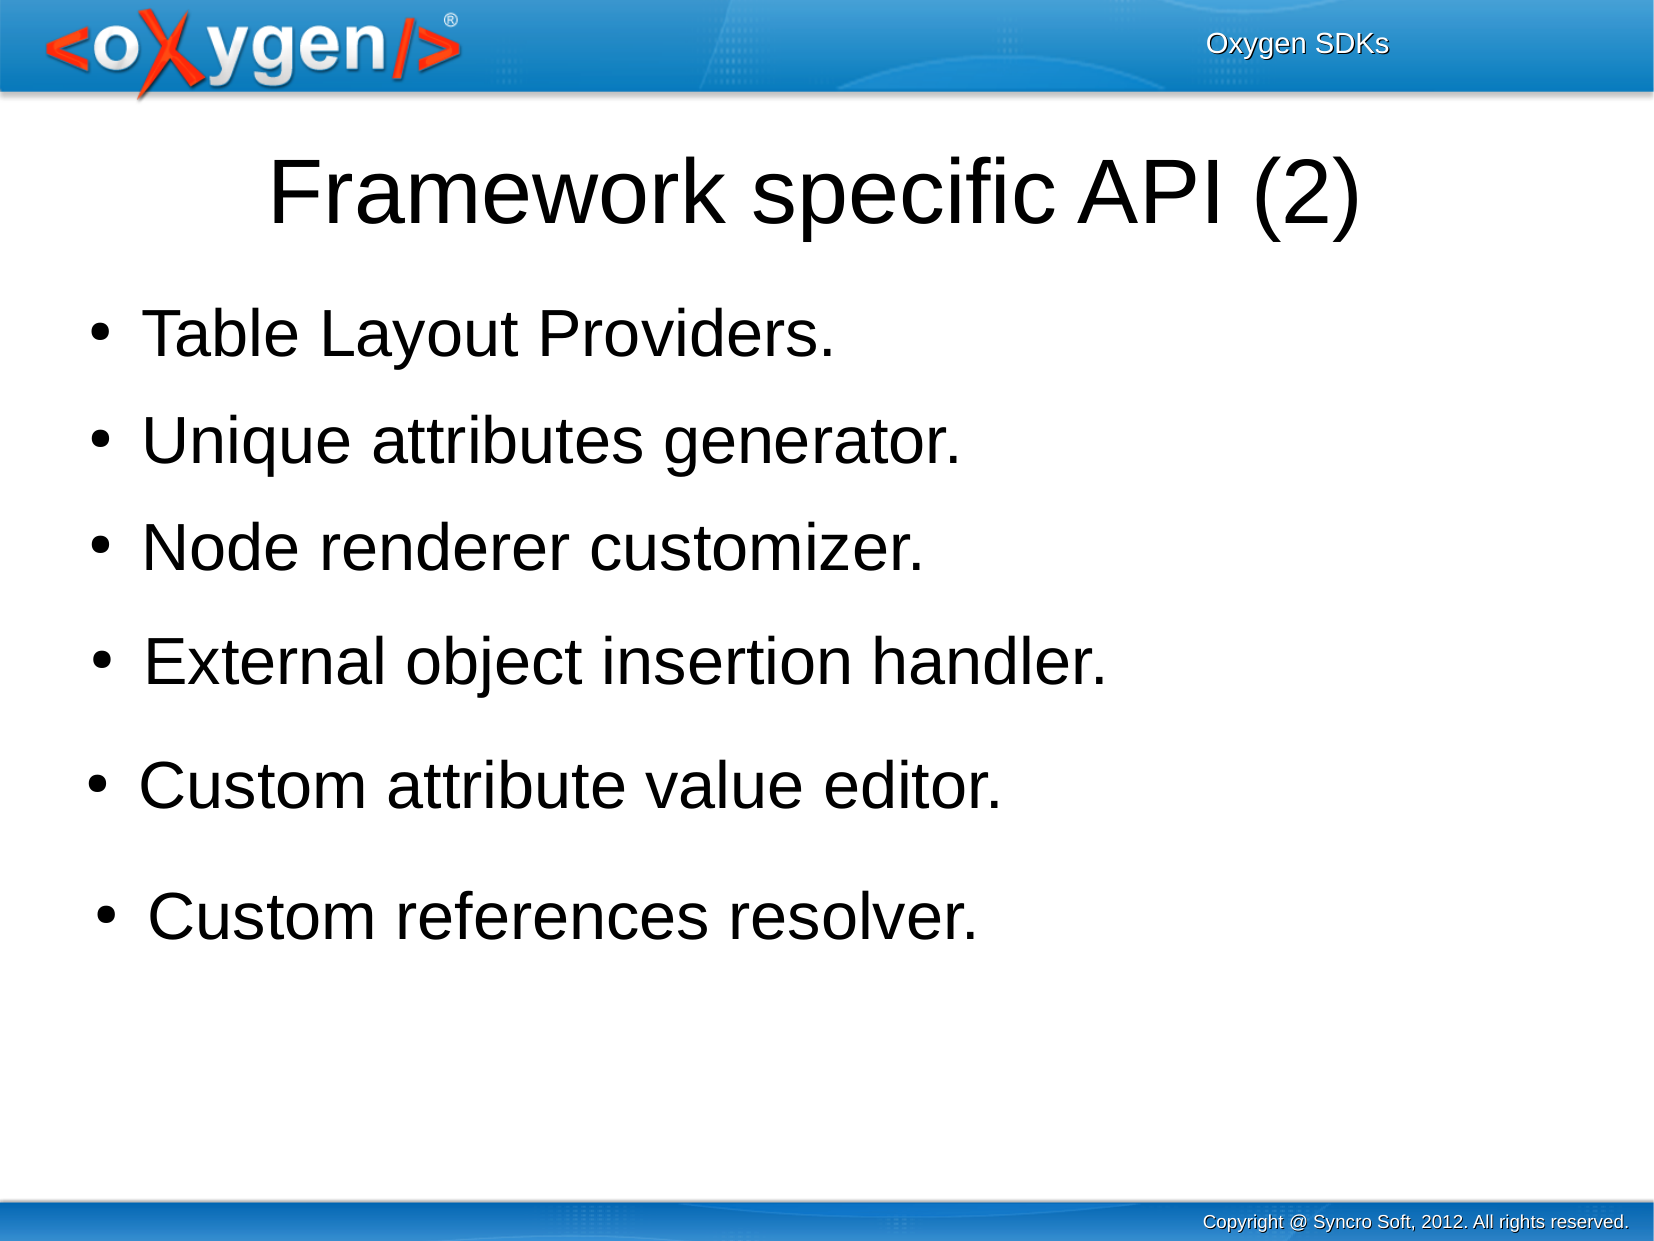

# Framework specific API (2)
Table Layout Providers.
Unique attributes generator.
Node renderer customizer.
External object insertion handler.
Custom attribute value editor.
Custom references resolver.